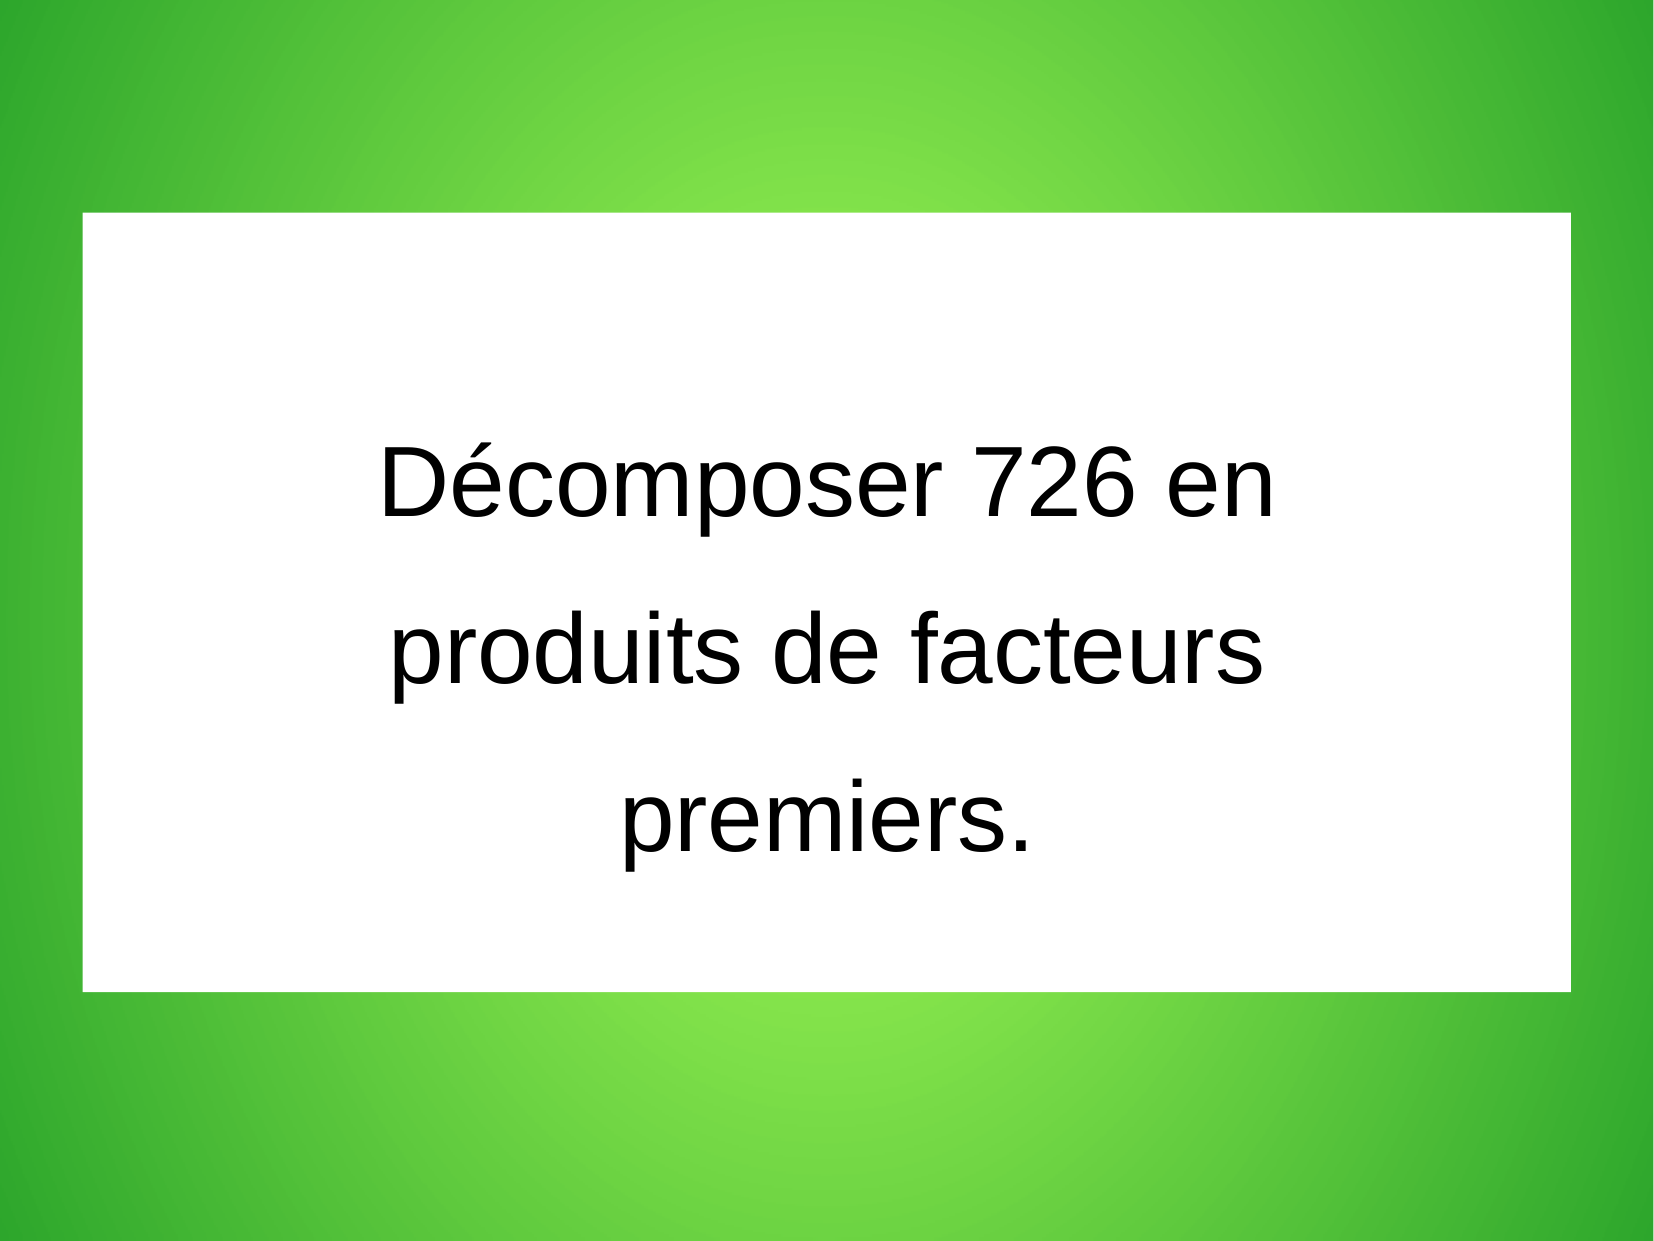

#
Décomposer 726 en produits de facteurs premiers.